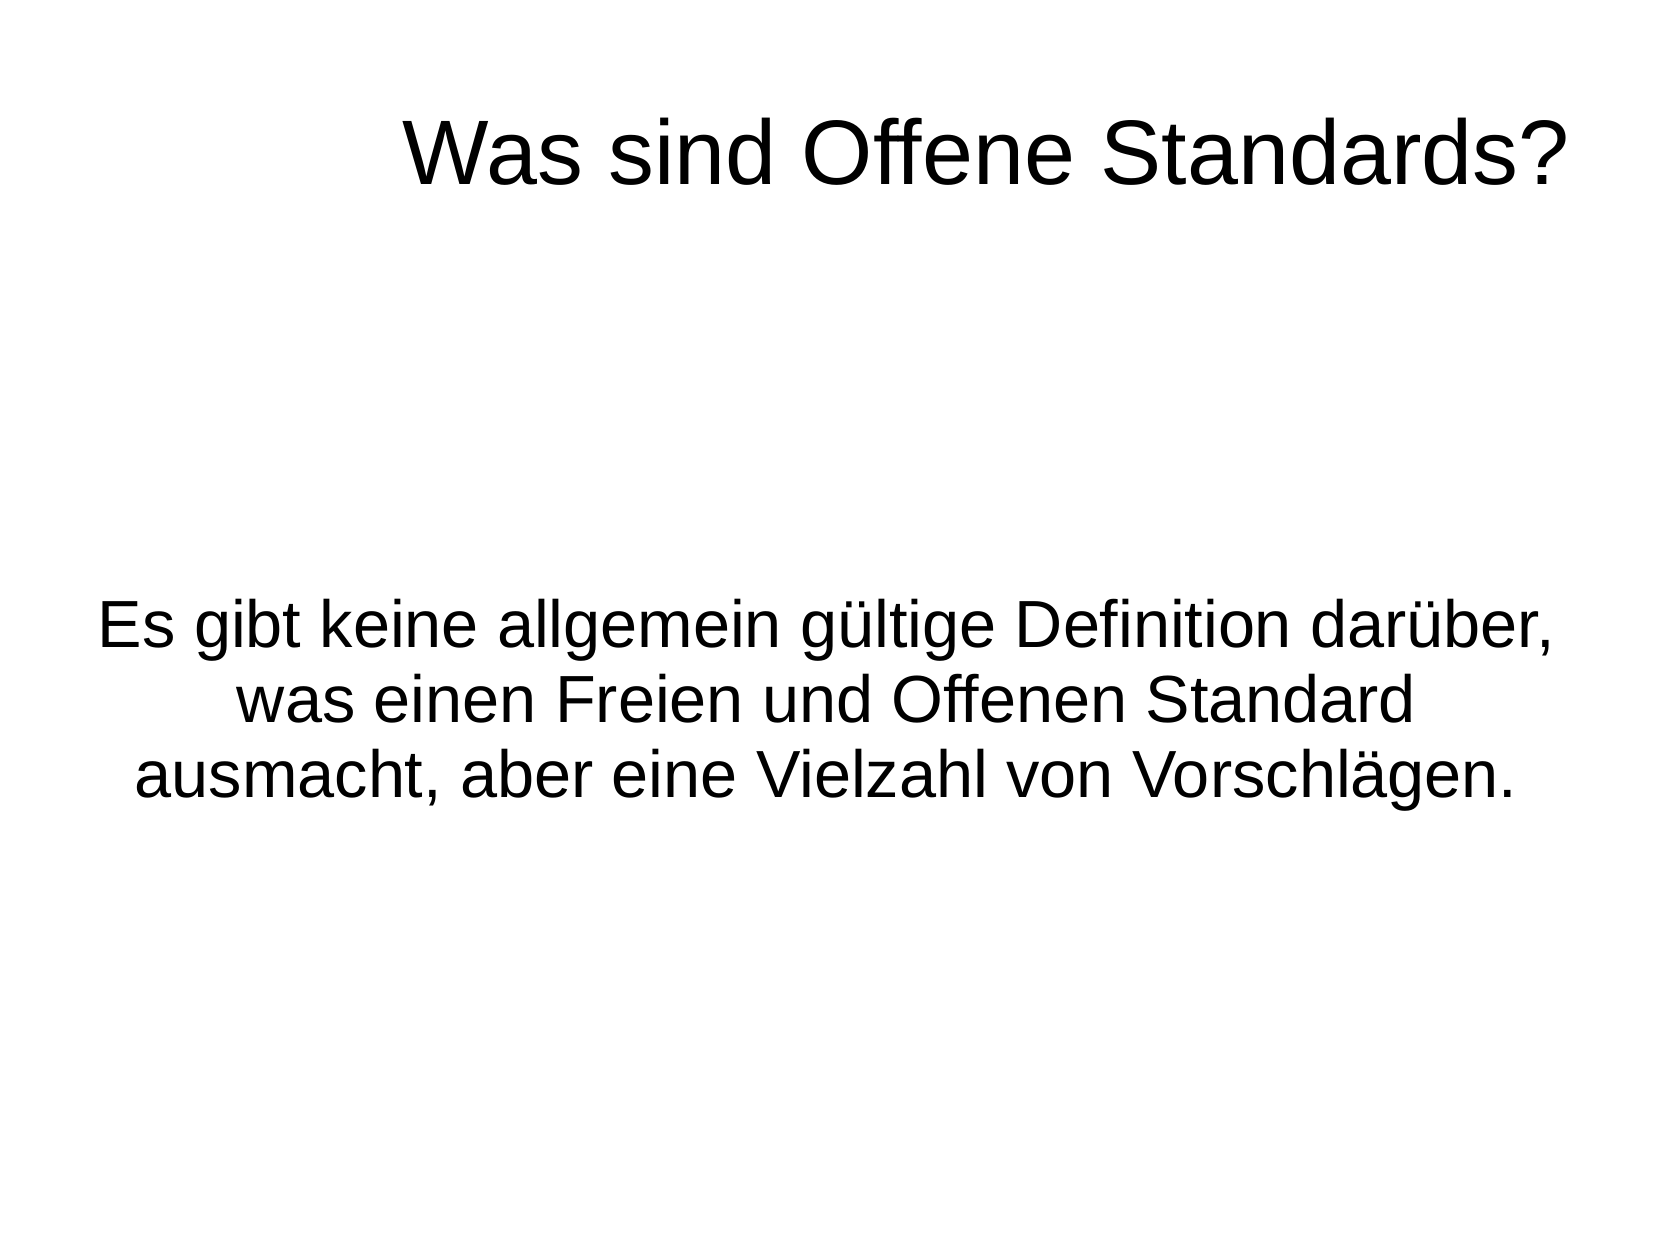

# Was sind Offene Standards?
Es gibt keine allgemein gültige Definition darüber, was einen Freien und Offenen Standard ausmacht, aber eine Vielzahl von Vorschlägen.